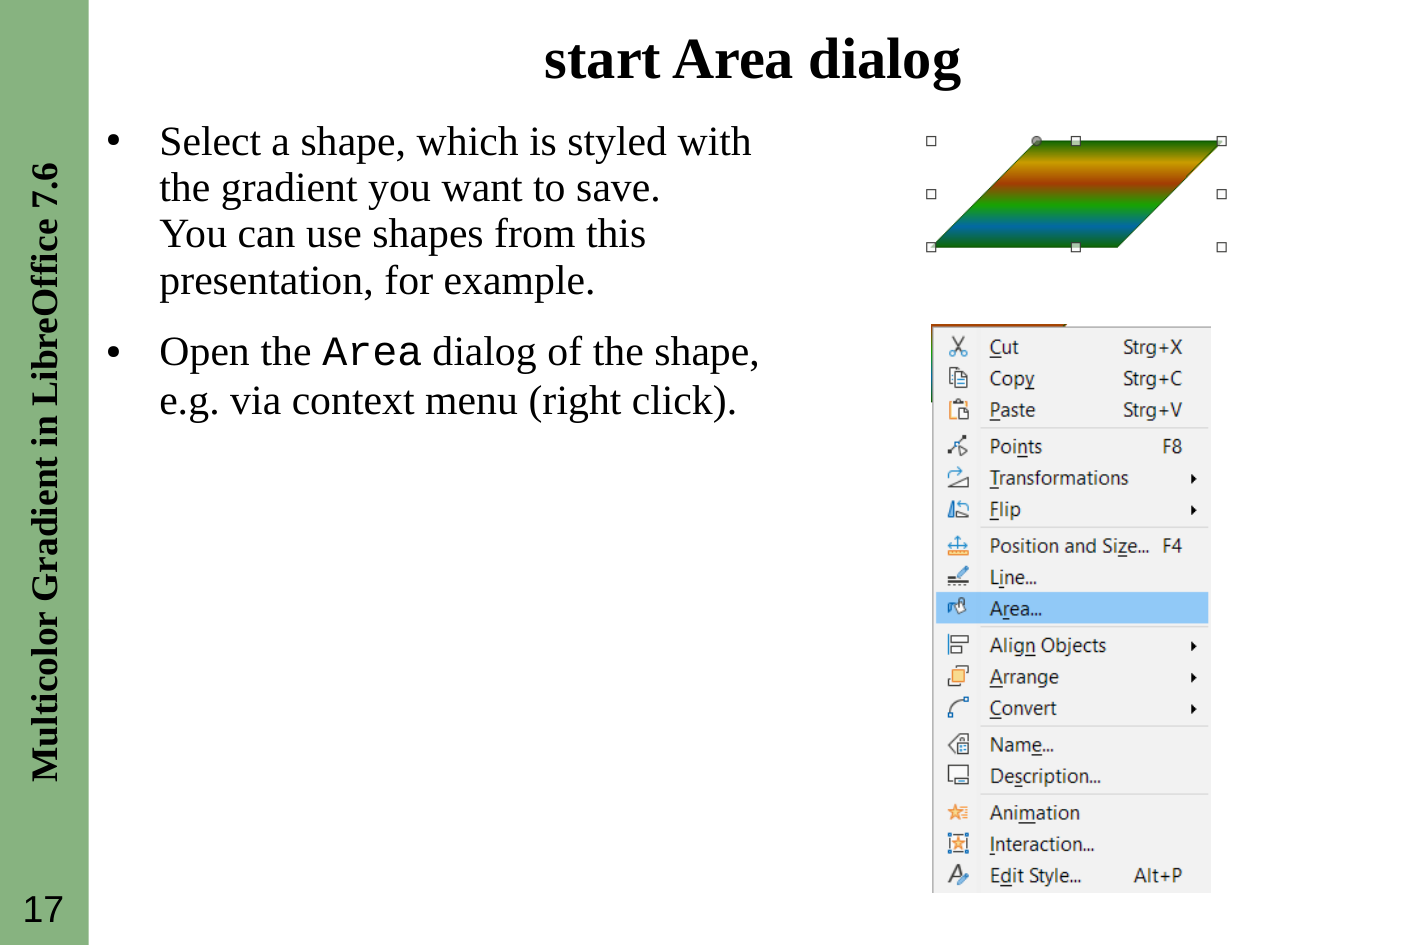

# start Area dialog
Select a shape, which is styled with the gradient you want to save.
You can use shapes from this presentation, for example.
Open the Area dialog of the shape, e.g. via context menu (right click).